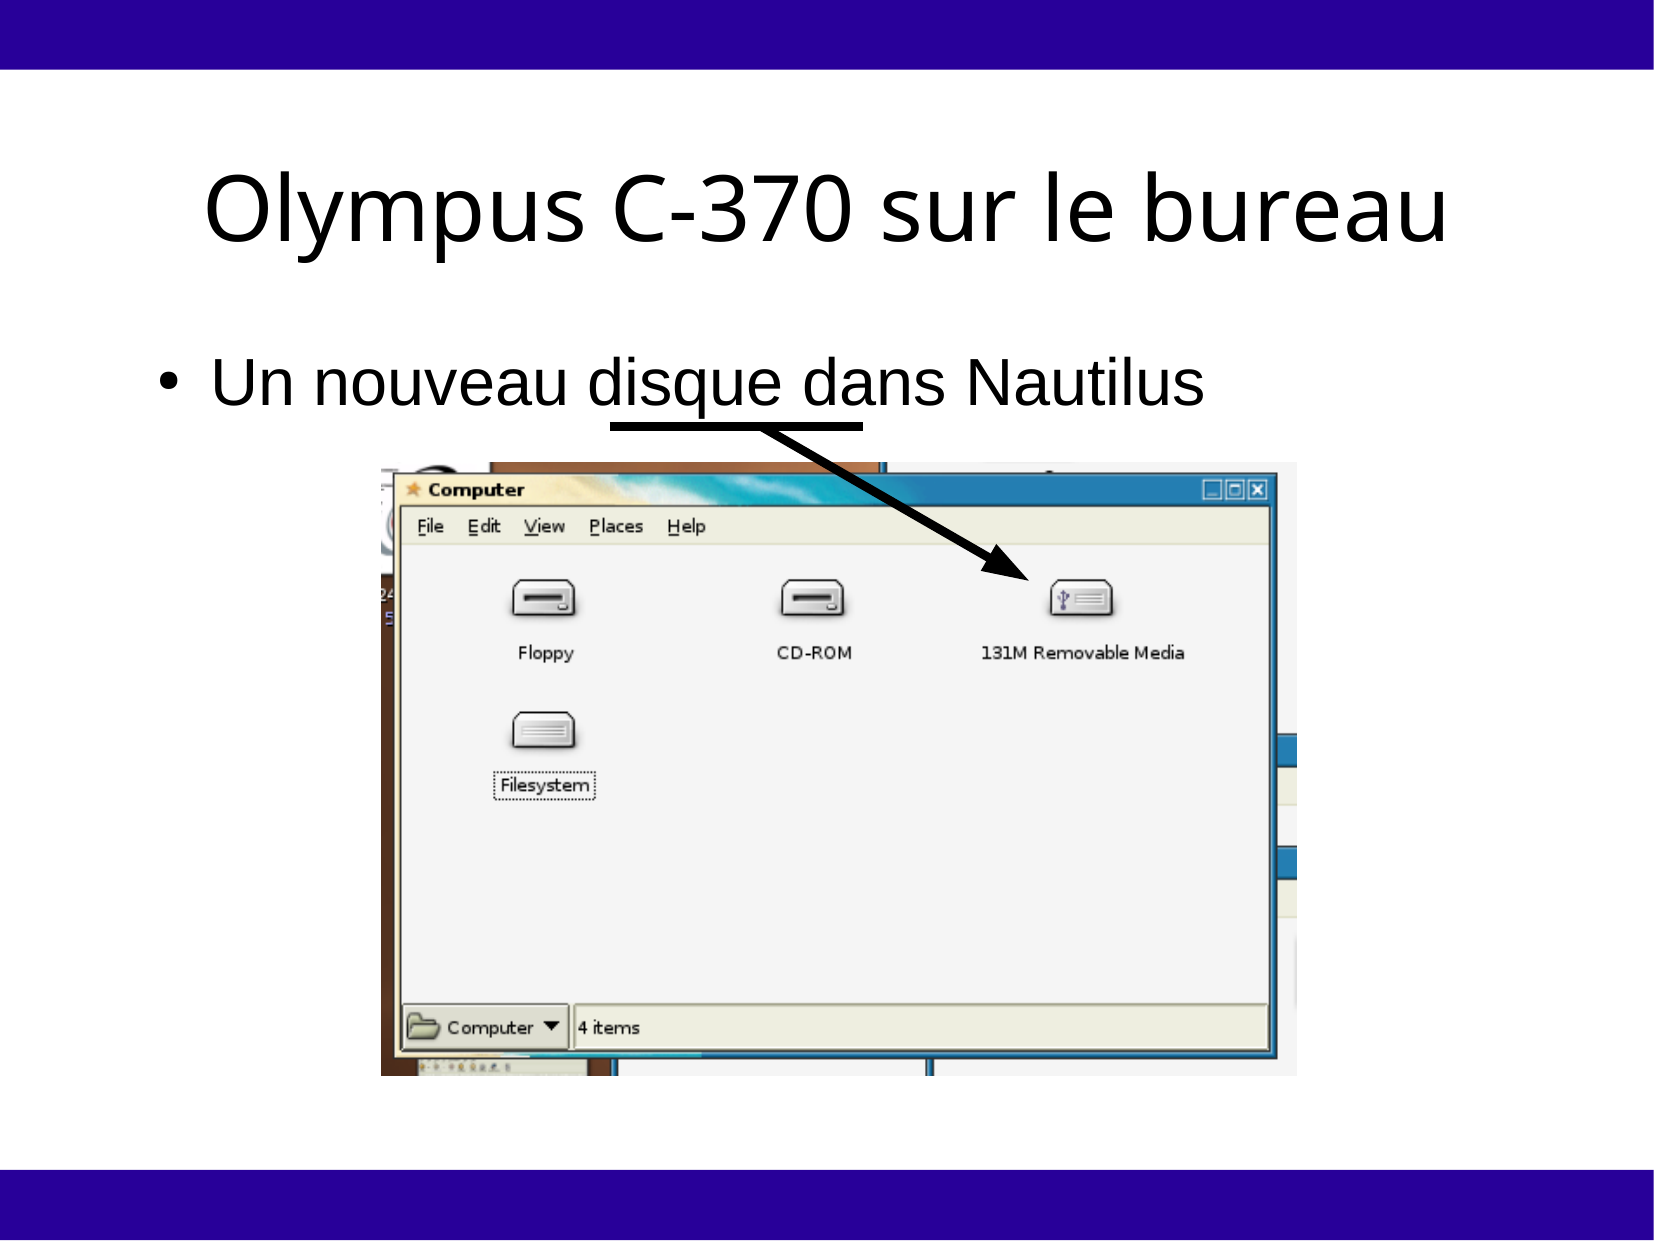

# Olympus C-370 sur le bureau
Un nouveau disque dans Nautilus